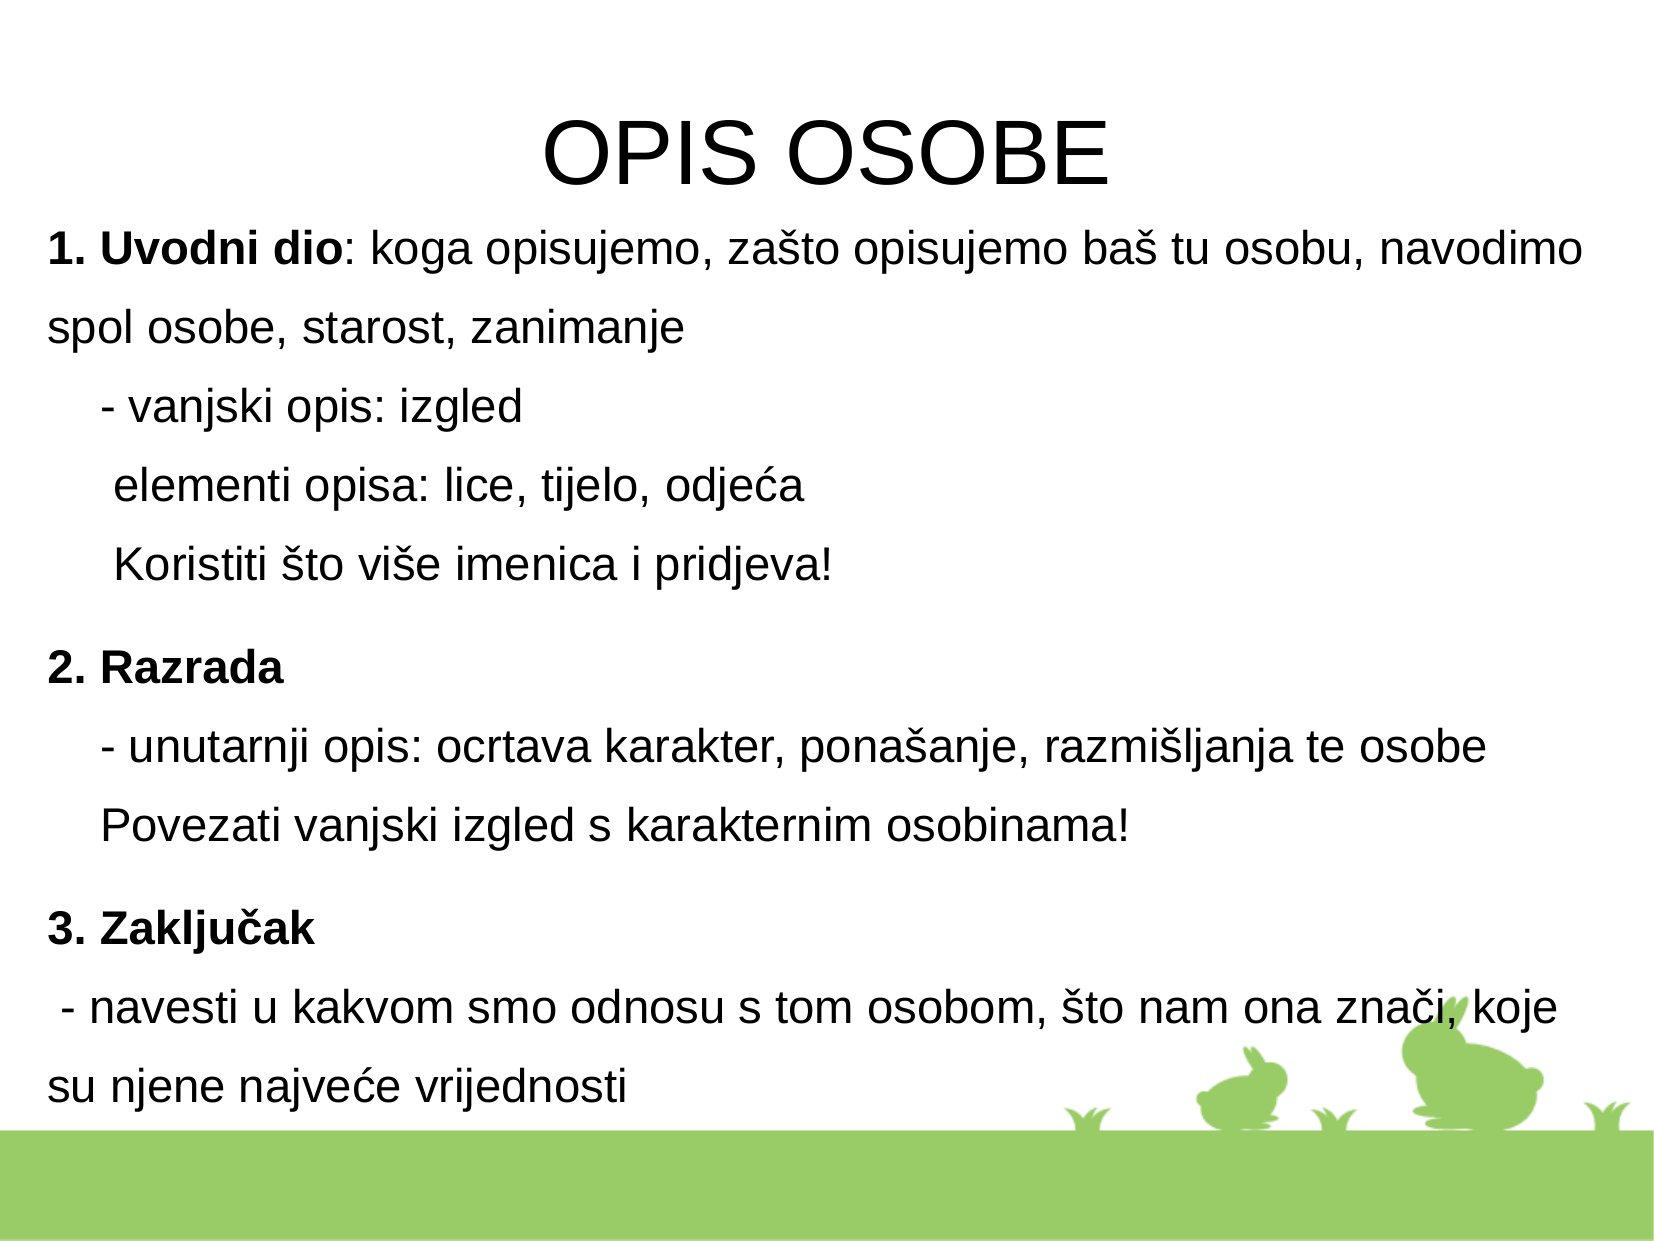

# OPIS OSOBE
1. Uvodni dio: koga opisujemo, zašto opisujemo baš tu osobu, navodimo spol osobe, starost, zanimanje
 - vanjski opis: izgled
 elementi opisa: lice, tijelo, odjeća
 Koristiti što više imenica i pridjeva!
2. Razrada
 - unutarnji opis: ocrtava karakter, ponašanje, razmišljanja te osobe
 Povezati vanjski izgled s karakternim osobinama!
3. Zaključak
 - navesti u kakvom smo odnosu s tom osobom, što nam ona znači, koje su njene najveće vrijednosti